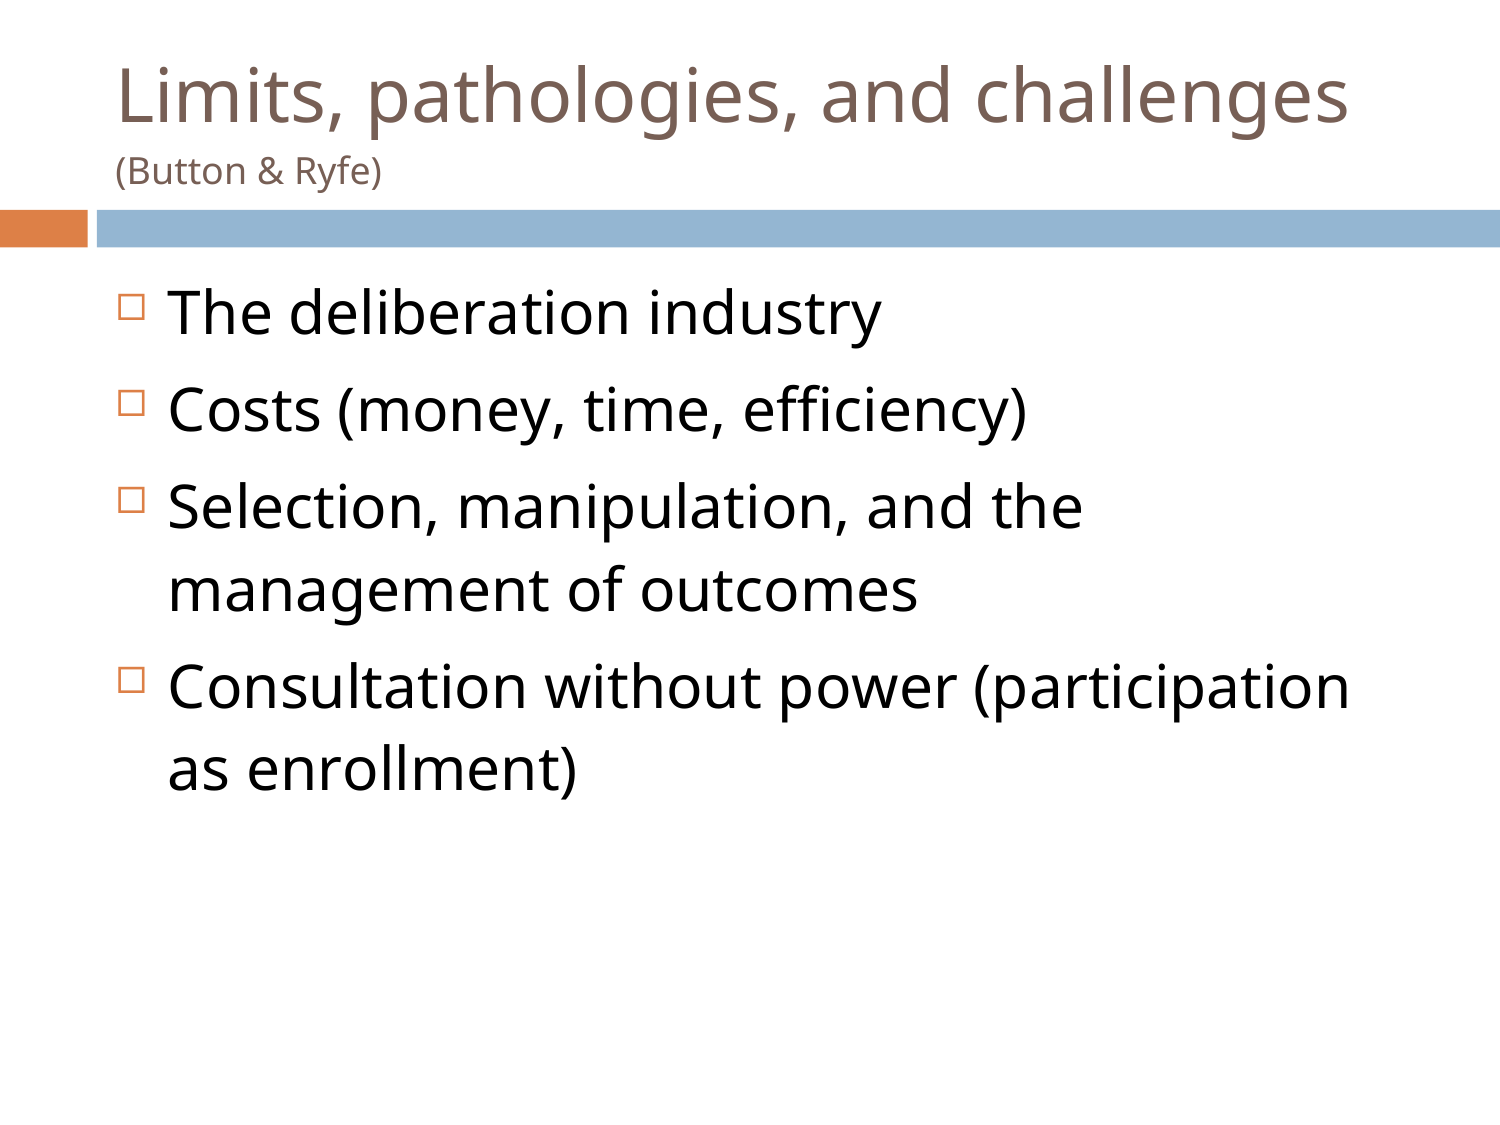

# Limits, pathologies, and challenges (Button & Ryfe)
The deliberation industry
Costs (money, time, efficiency)
Selection, manipulation, and the management of outcomes
Consultation without power (participation as enrollment)